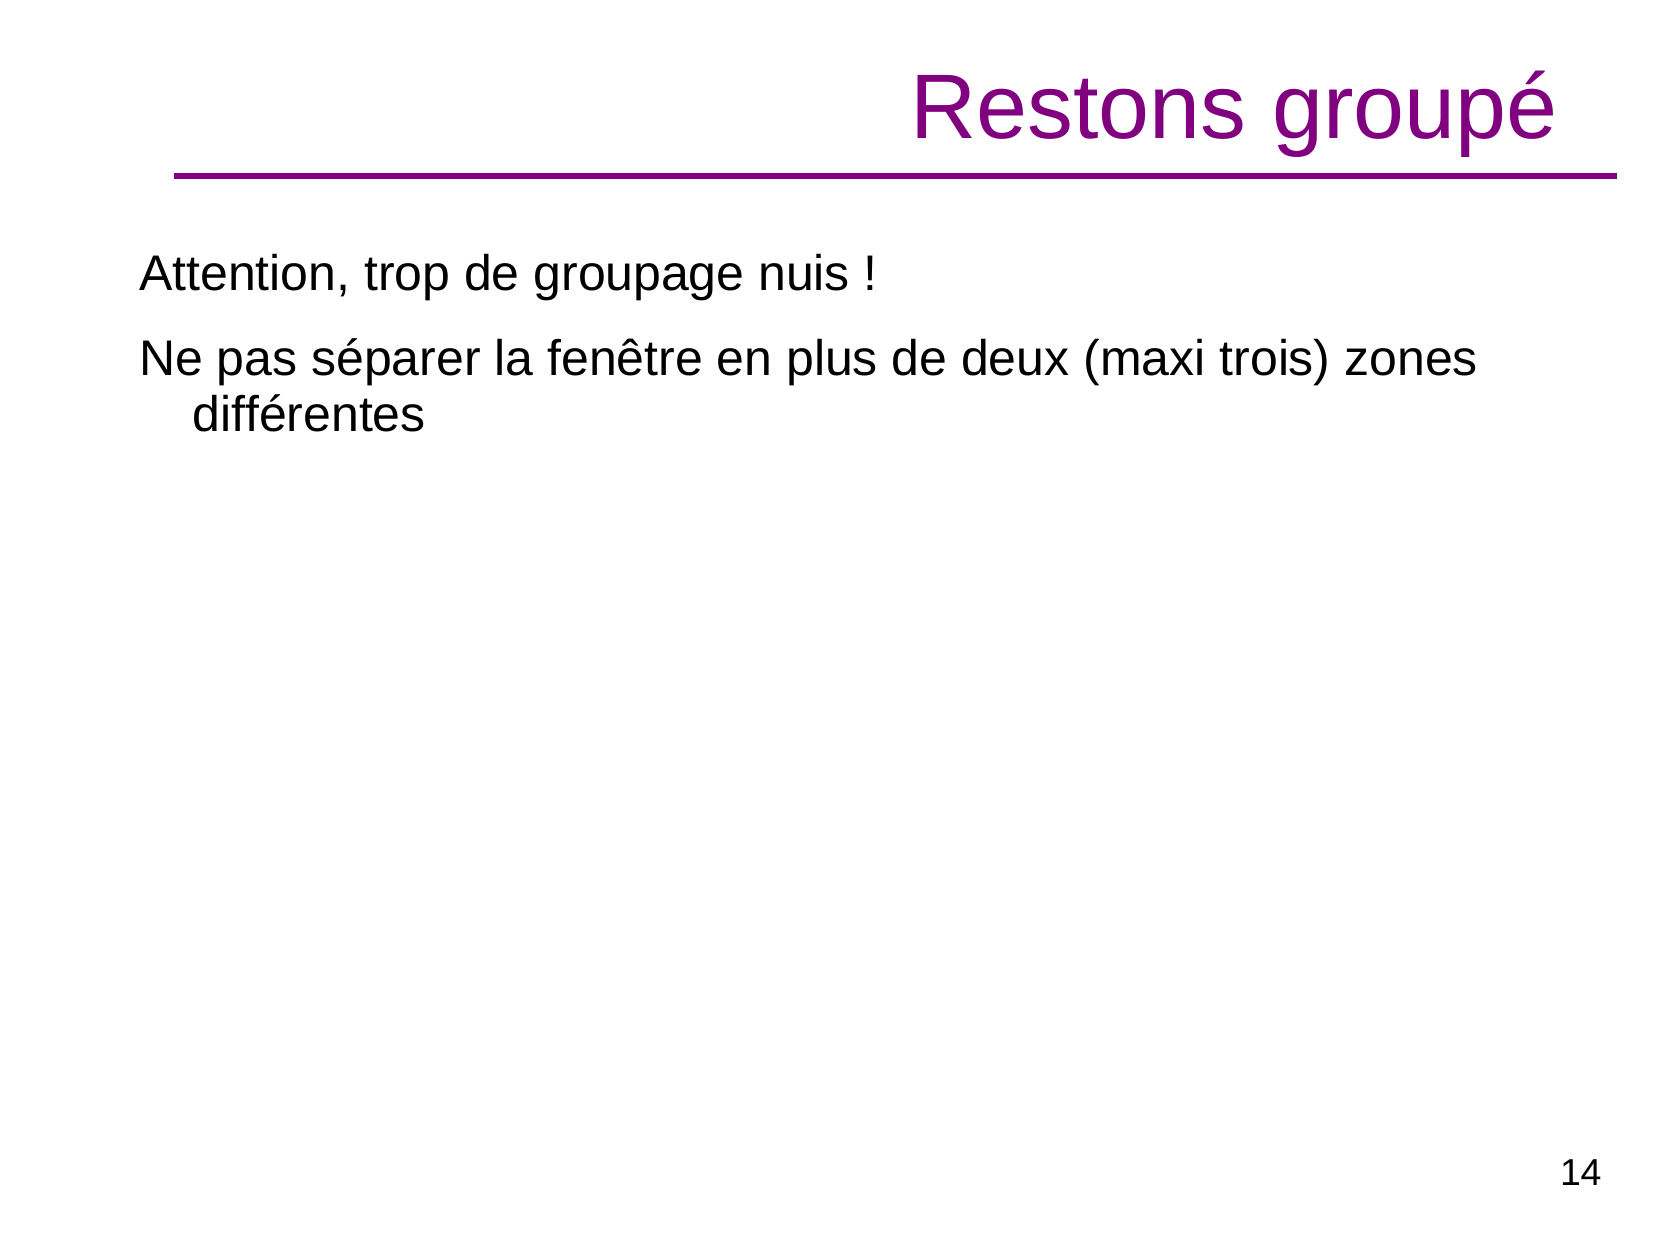

# Restons groupé
Attention, trop de groupage nuis !
Ne pas séparer la fenêtre en plus de deux (maxi trois) zones différentes